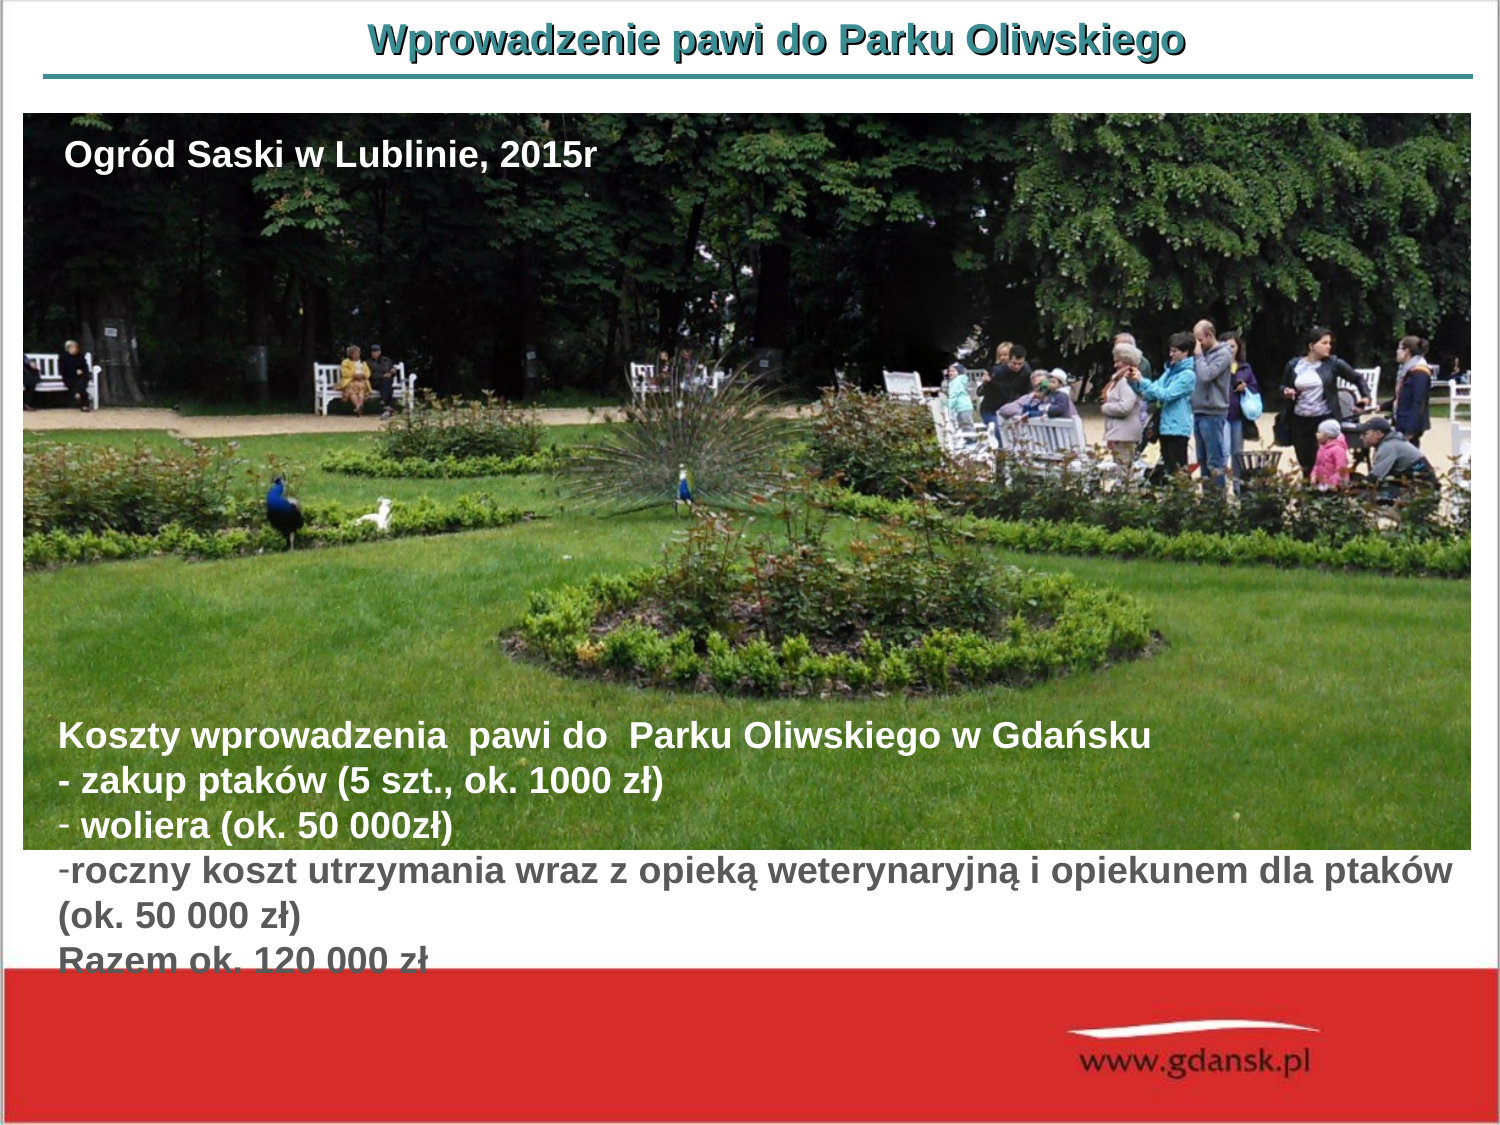

Wprowadzenie pawi do Parku Oliwskiego
Ogród Saski w Lublinie, 2015r
Koszty wprowadzenia pawi do Parku Oliwskiego w Gdańsku
- zakup ptaków (5 szt., ok. 1000 zł)
 woliera (ok. 50 000zł)
roczny koszt utrzymania wraz z opieką weterynaryjną i opiekunem dla ptaków (ok. 50 000 zł)
Razem ok. 120 000 zł